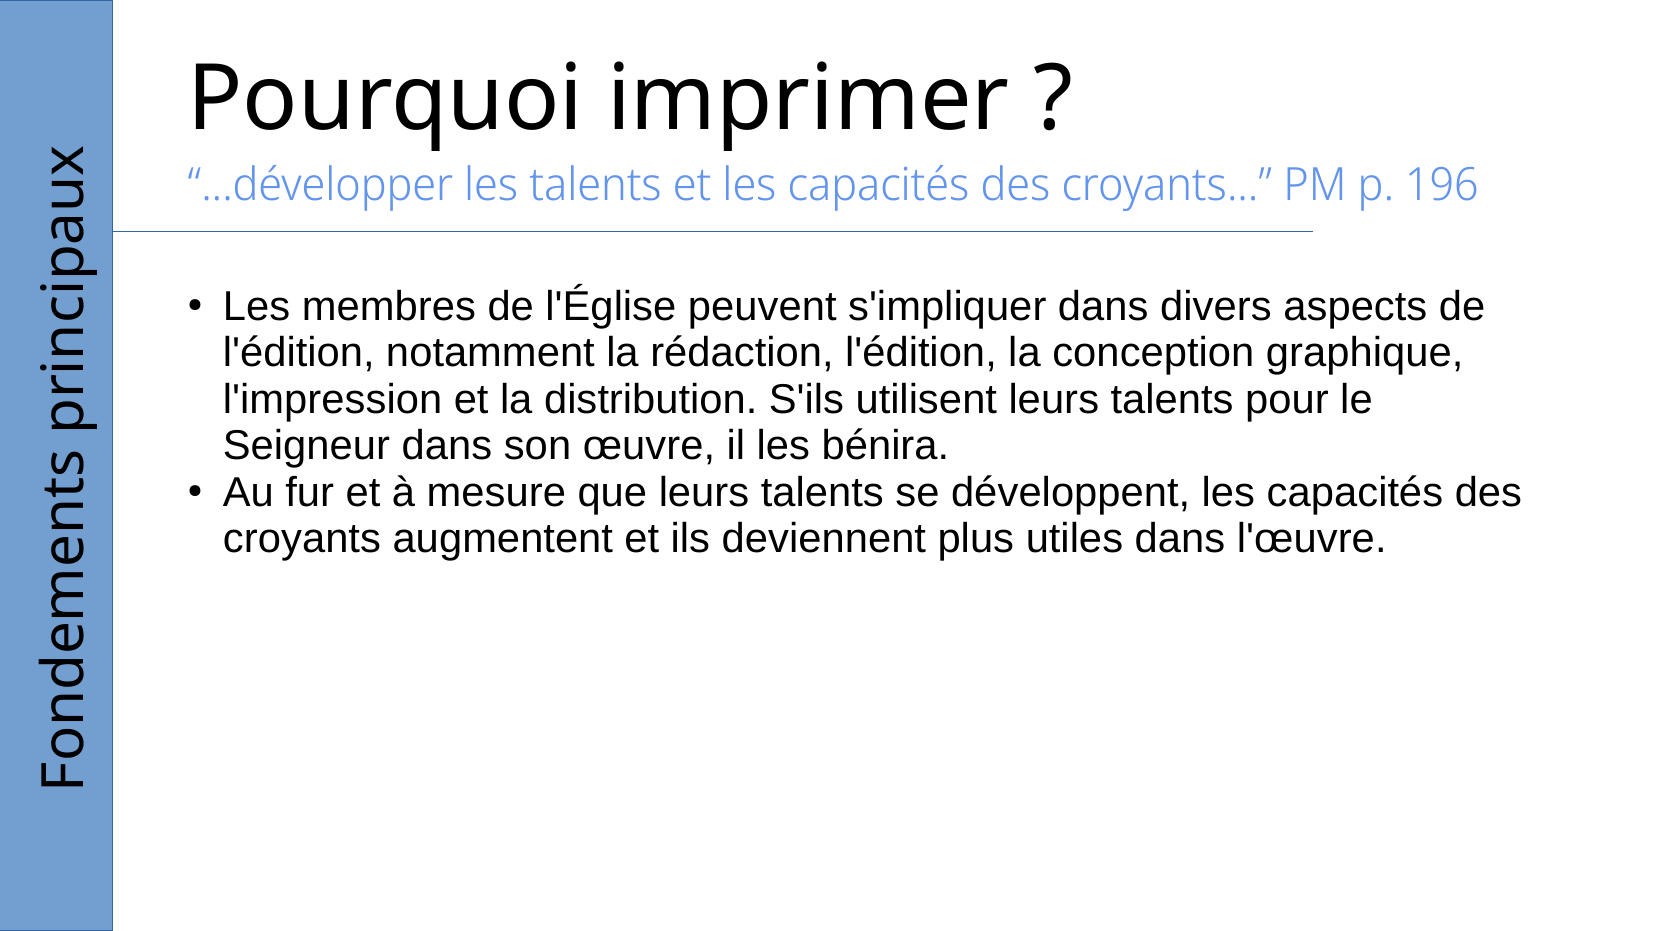

# Pourquoi imprimer ?
“...développer les talents et les capacités des croyants...” PM p. 196
Les membres de l'Église peuvent s'impliquer dans divers aspects de l'édition, notamment la rédaction, l'édition, la conception graphique, l'impression et la distribution. S'ils utilisent leurs talents pour le Seigneur dans son œuvre, il les bénira.
Au fur et à mesure que leurs talents se développent, les capacités des croyants augmentent et ils deviennent plus utiles dans l'œuvre.
Fondements principaux